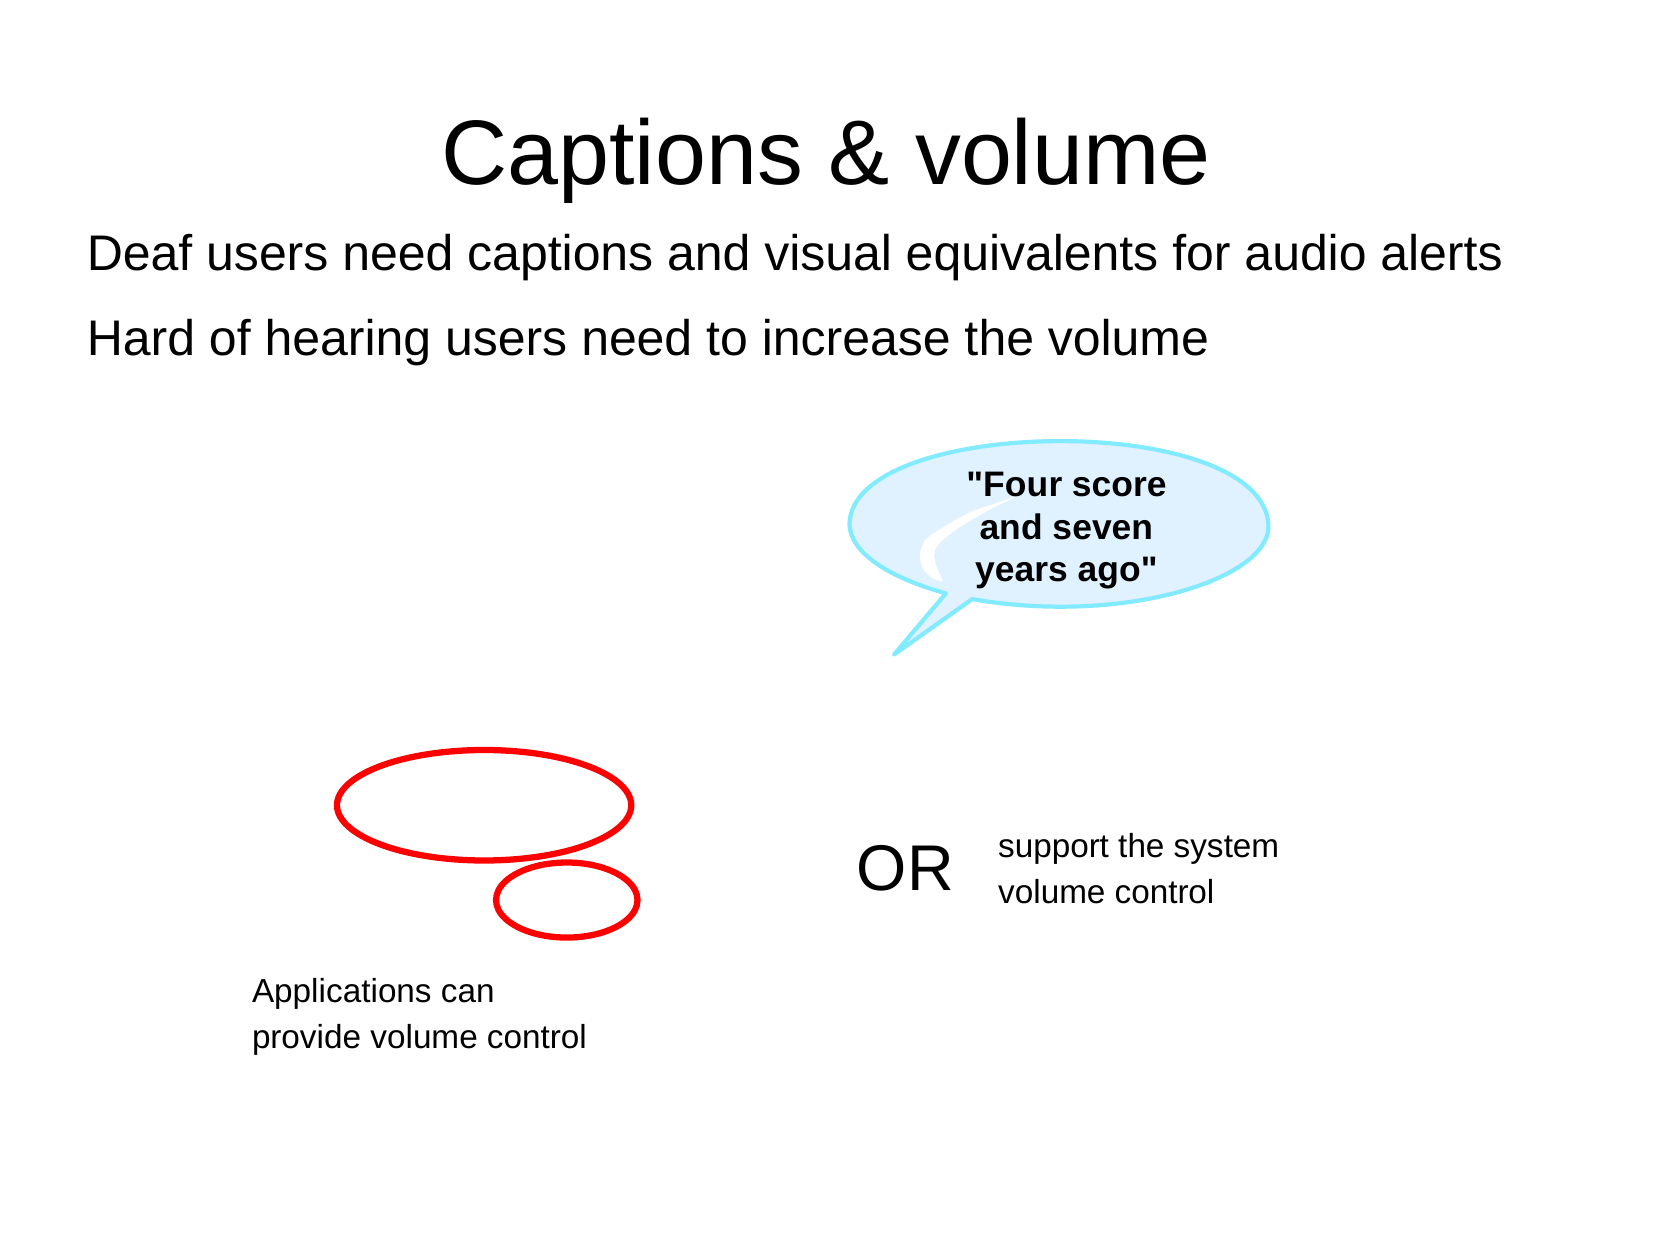

# Captions & volume
Deaf users need captions and visual equivalents for audio alerts
Hard of hearing users need to increase the volume
"Four score and seven years ago"
Four score and seven years
ago
support the system
volume control
OR
Applications can
provide volume control